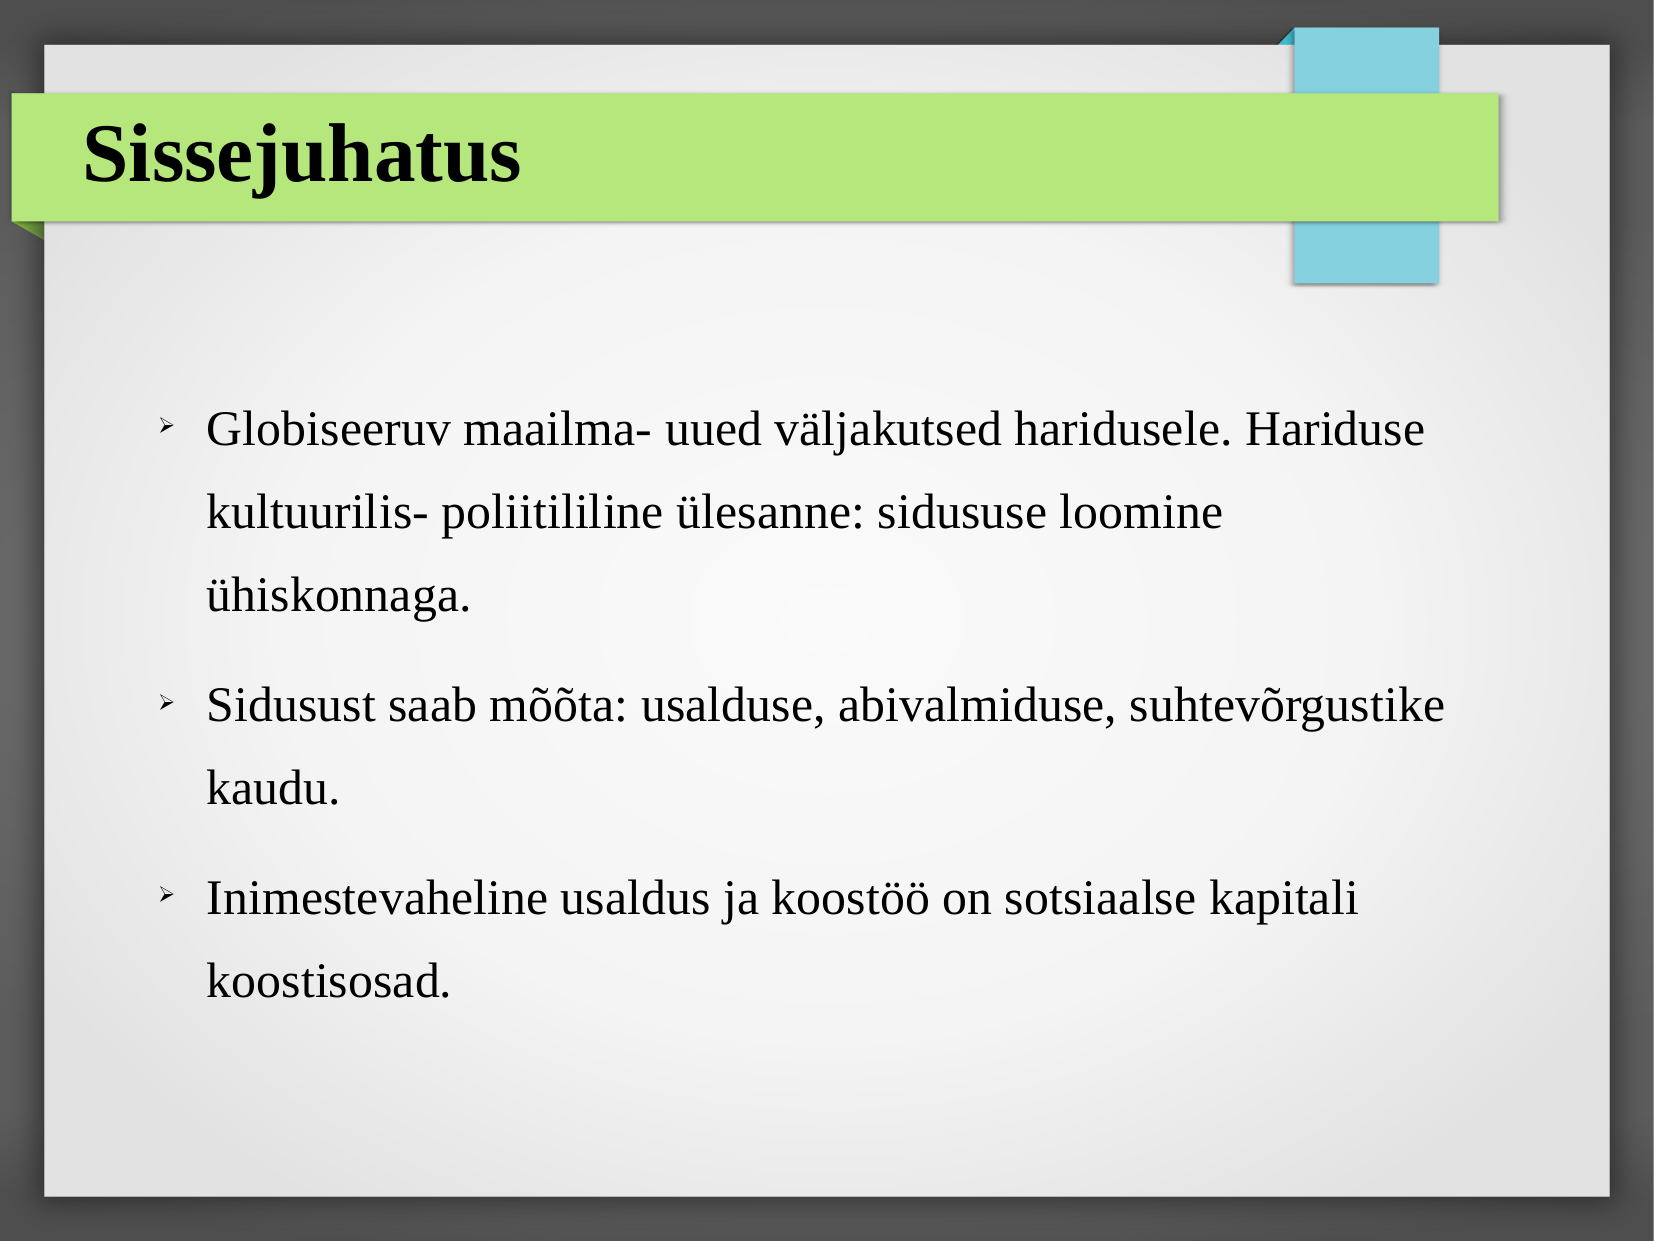

# Sissejuhatus
Globiseeruv maailma- uued väljakutsed haridusele. Hariduse kultuurilis- poliitililine ülesanne: sidususe loomine ühiskonnaga.
Sidusust saab mõõta: usalduse, abivalmiduse, suhtevõrgustike kaudu.
Inimestevaheline usaldus ja koostöö on sotsiaalse kapitali koostisosad.